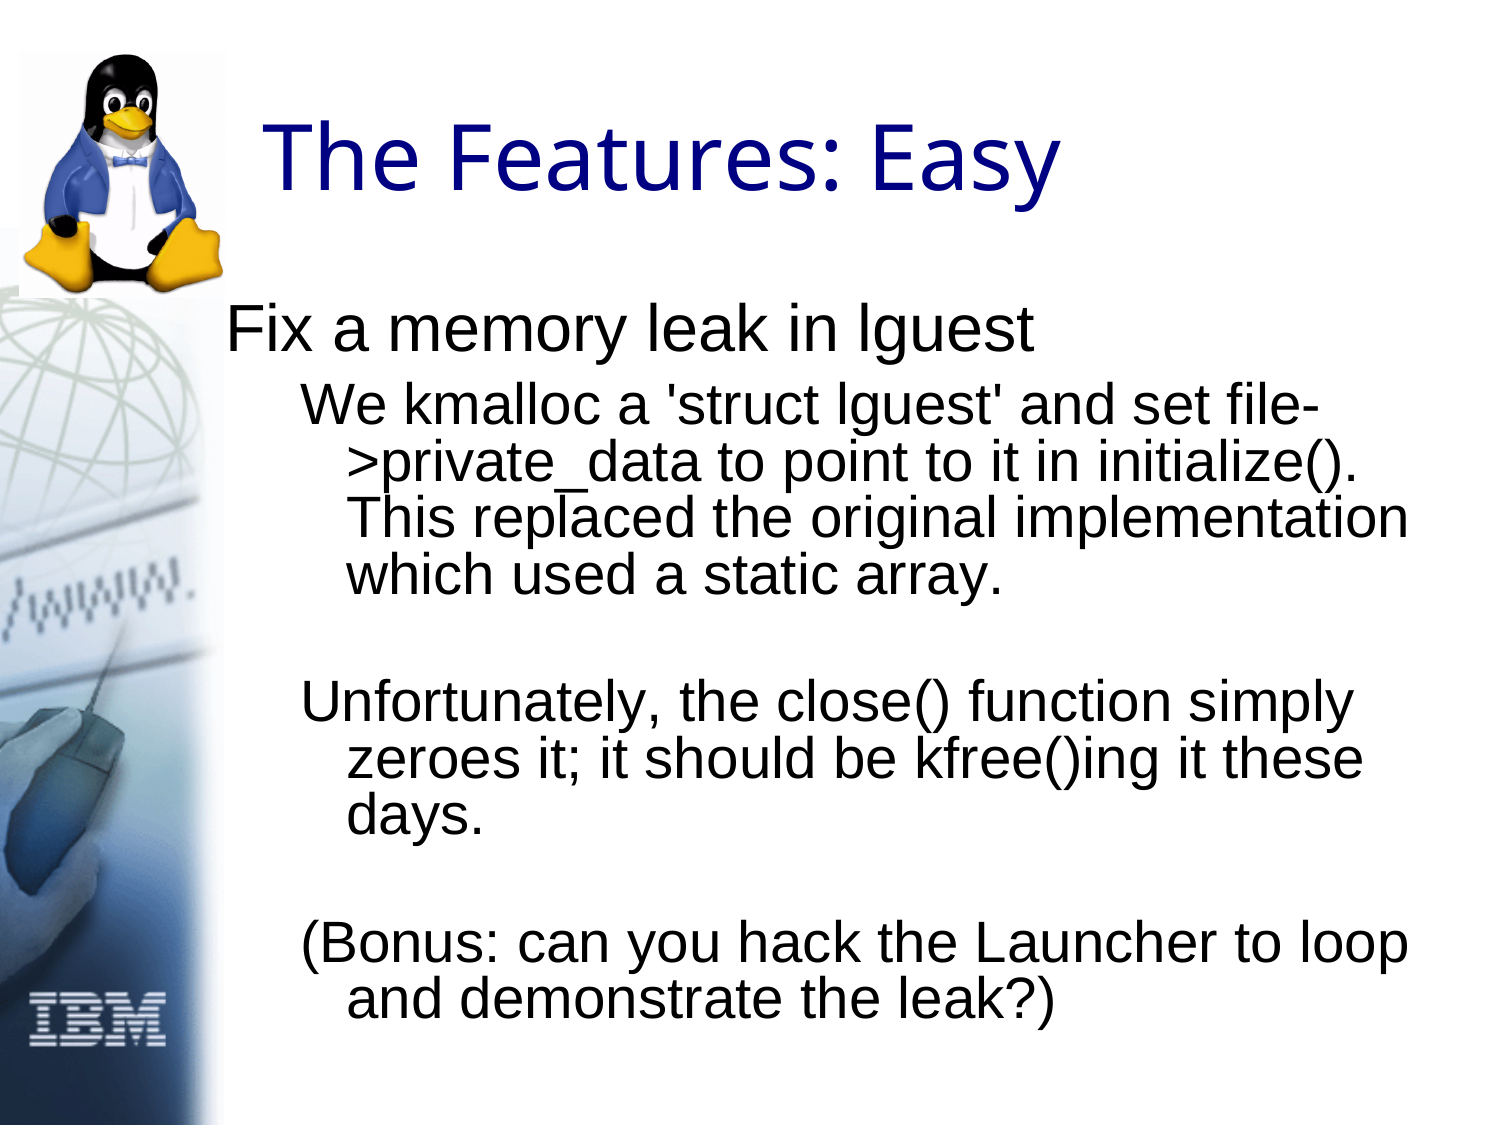

# The Features: Easy
Fix a memory leak in lguest
We kmalloc a 'struct lguest' and set file->private_data to point to it in initialize(). This replaced the original implementation which used a static array.
Unfortunately, the close() function simply zeroes it; it should be kfree()ing it these days.
(Bonus: can you hack the Launcher to loop and demonstrate the leak?)